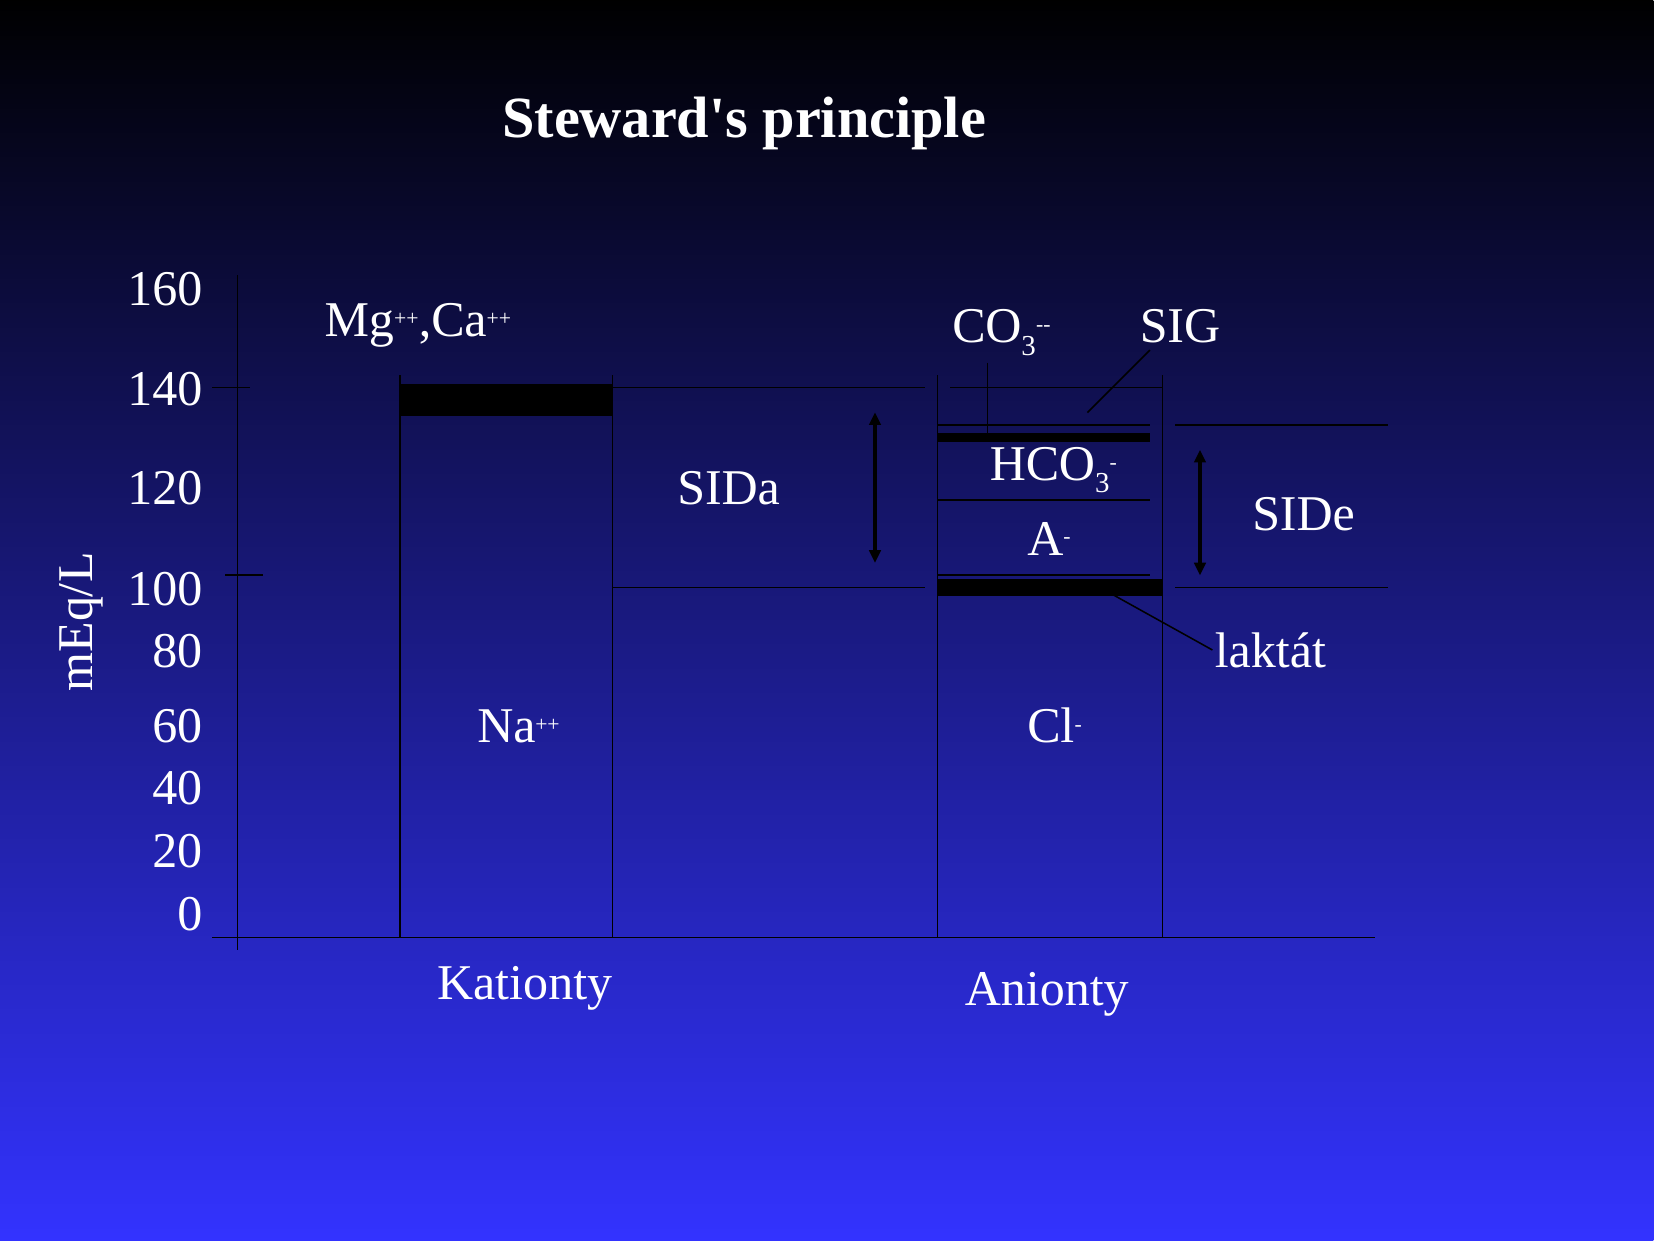

Steward's principle
160
Mg++,Ca++
CO3--
SIG
140
HCO3-
120
SIDa
SIDe
A-
100
mEq/L
80
laktát
60
Na++
Cl-
40
20
0
Kationty
Anionty